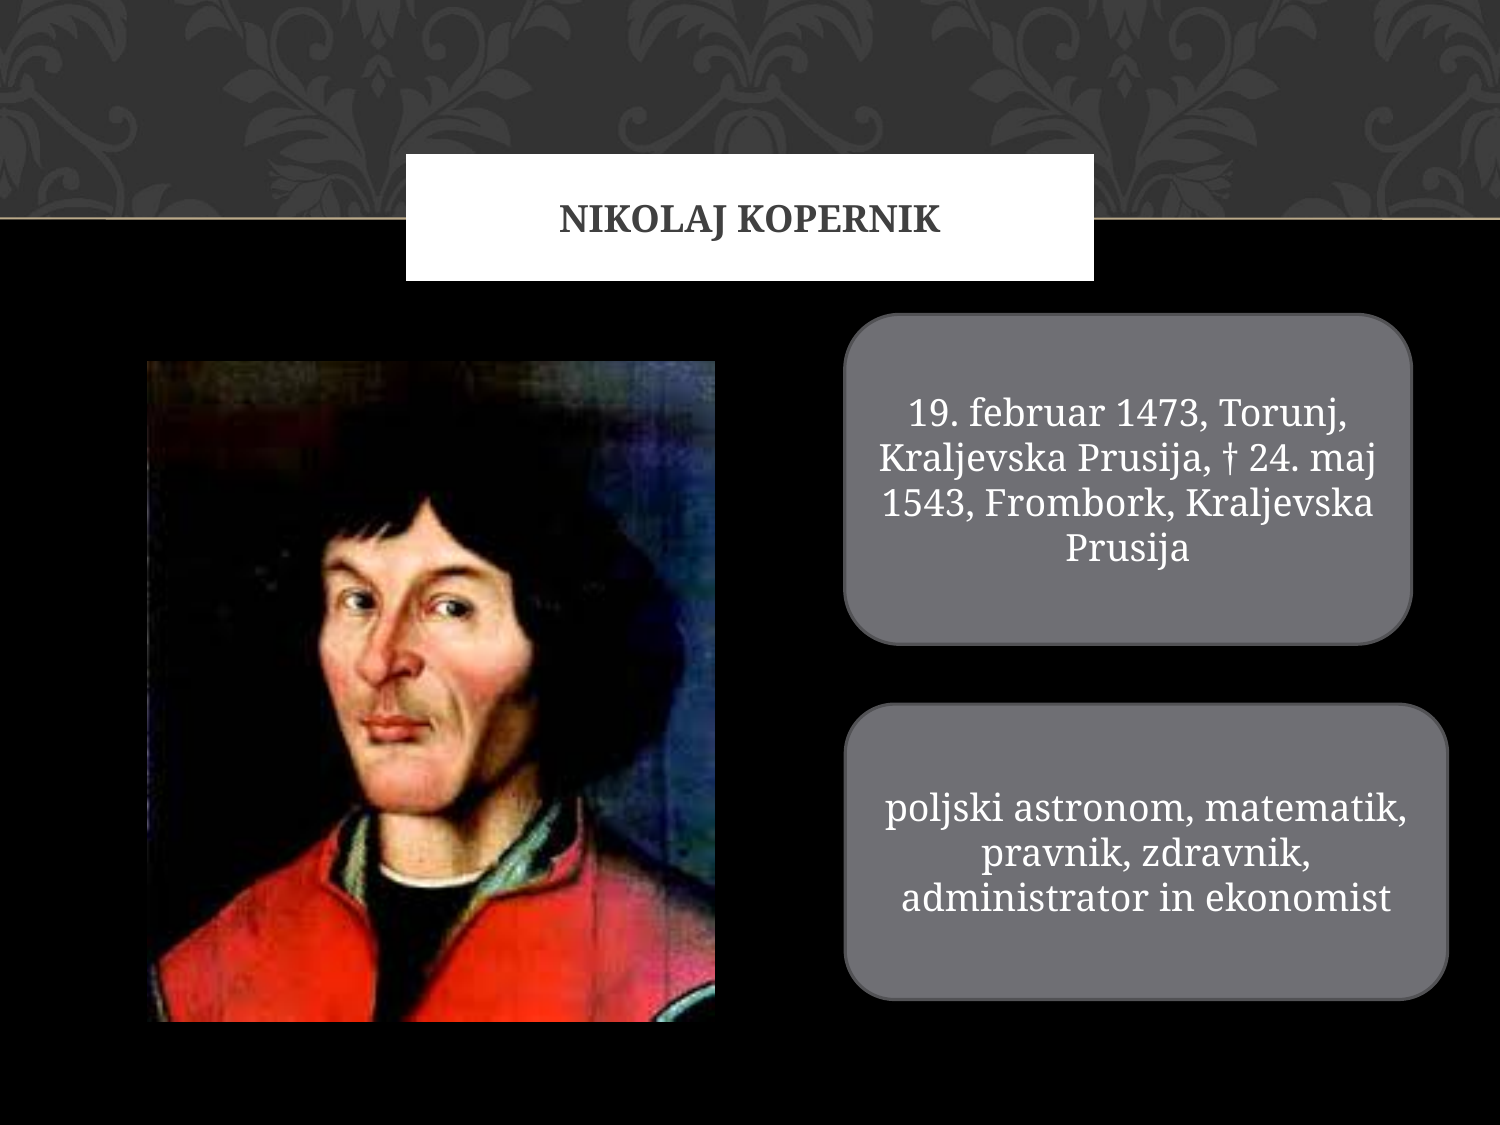

# NIKOLAJ KOPERNIK
19. februar 1473, Torunj, Kraljevska Prusija, † 24. maj 1543, Frombork, Kraljevska Prusija
poljski astronom, matematik, pravnik, zdravnik, administrator in ekonomist